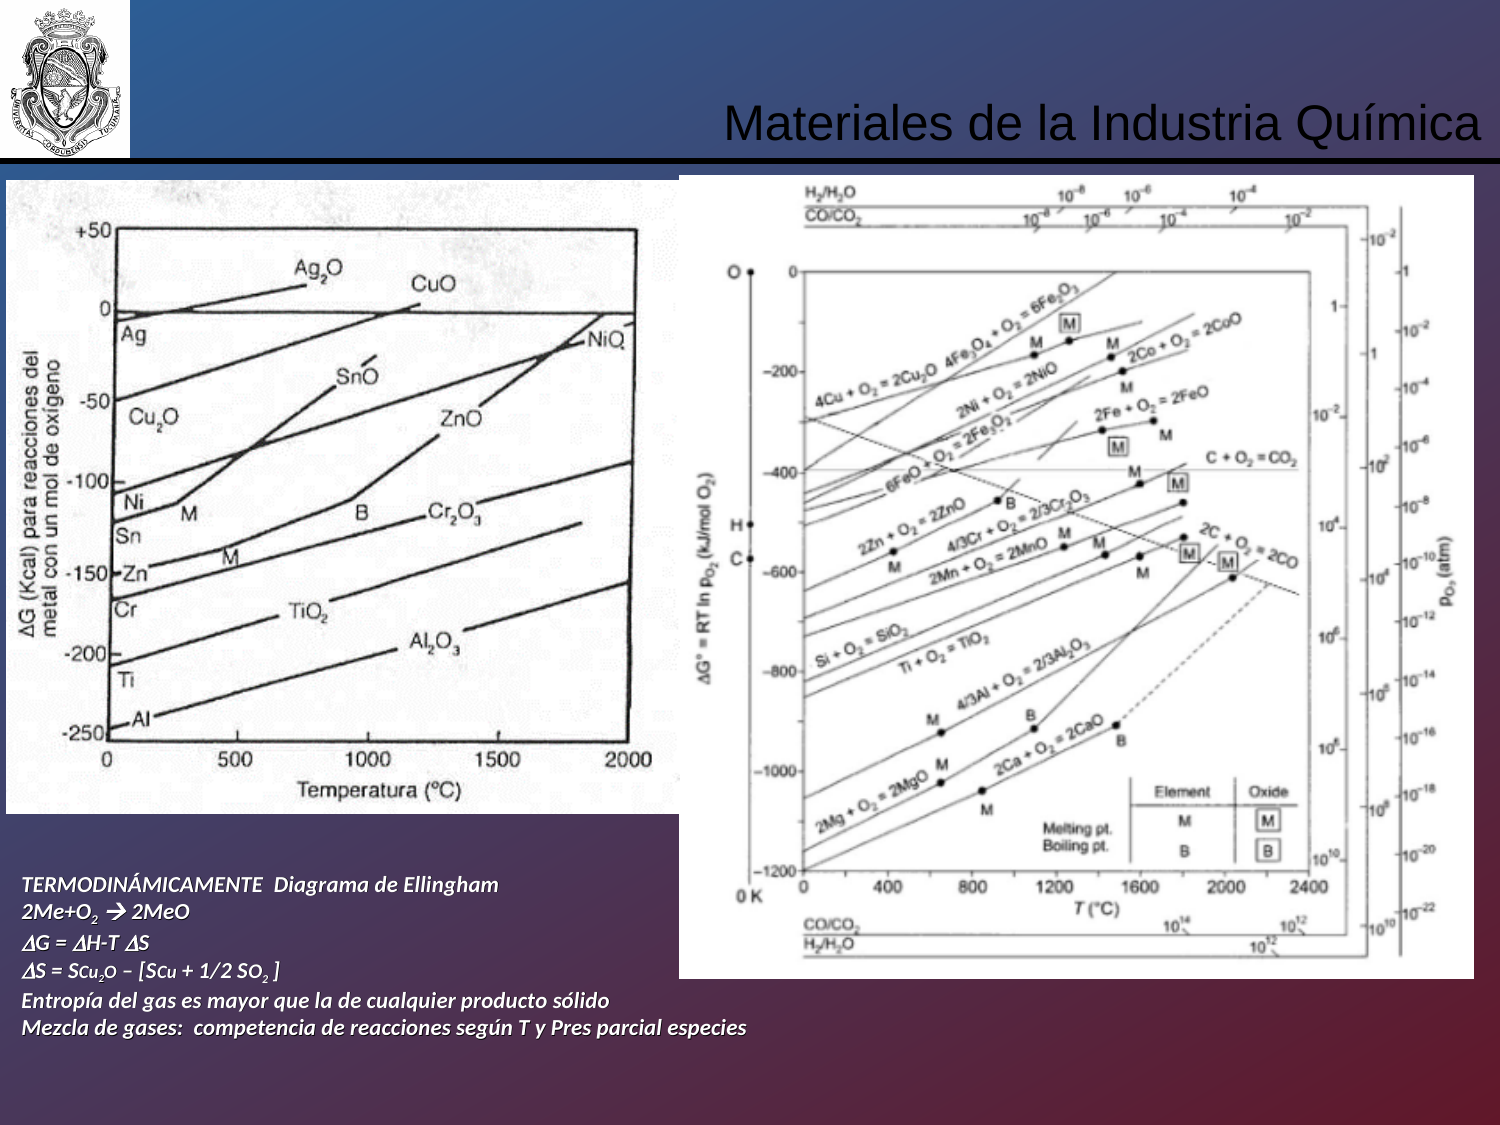

Materiales de la Industria Química
TERMODINÁMICAMENTE Diagrama de Ellingham
2Me+O2  2MeO
G = H-T S
S = SCu2O – [SCu + 1/2 SO2 ]
Entropía del gas es mayor que la de cualquier producto sólido
Mezcla de gases: competencia de reacciones según T y Pres parcial especies